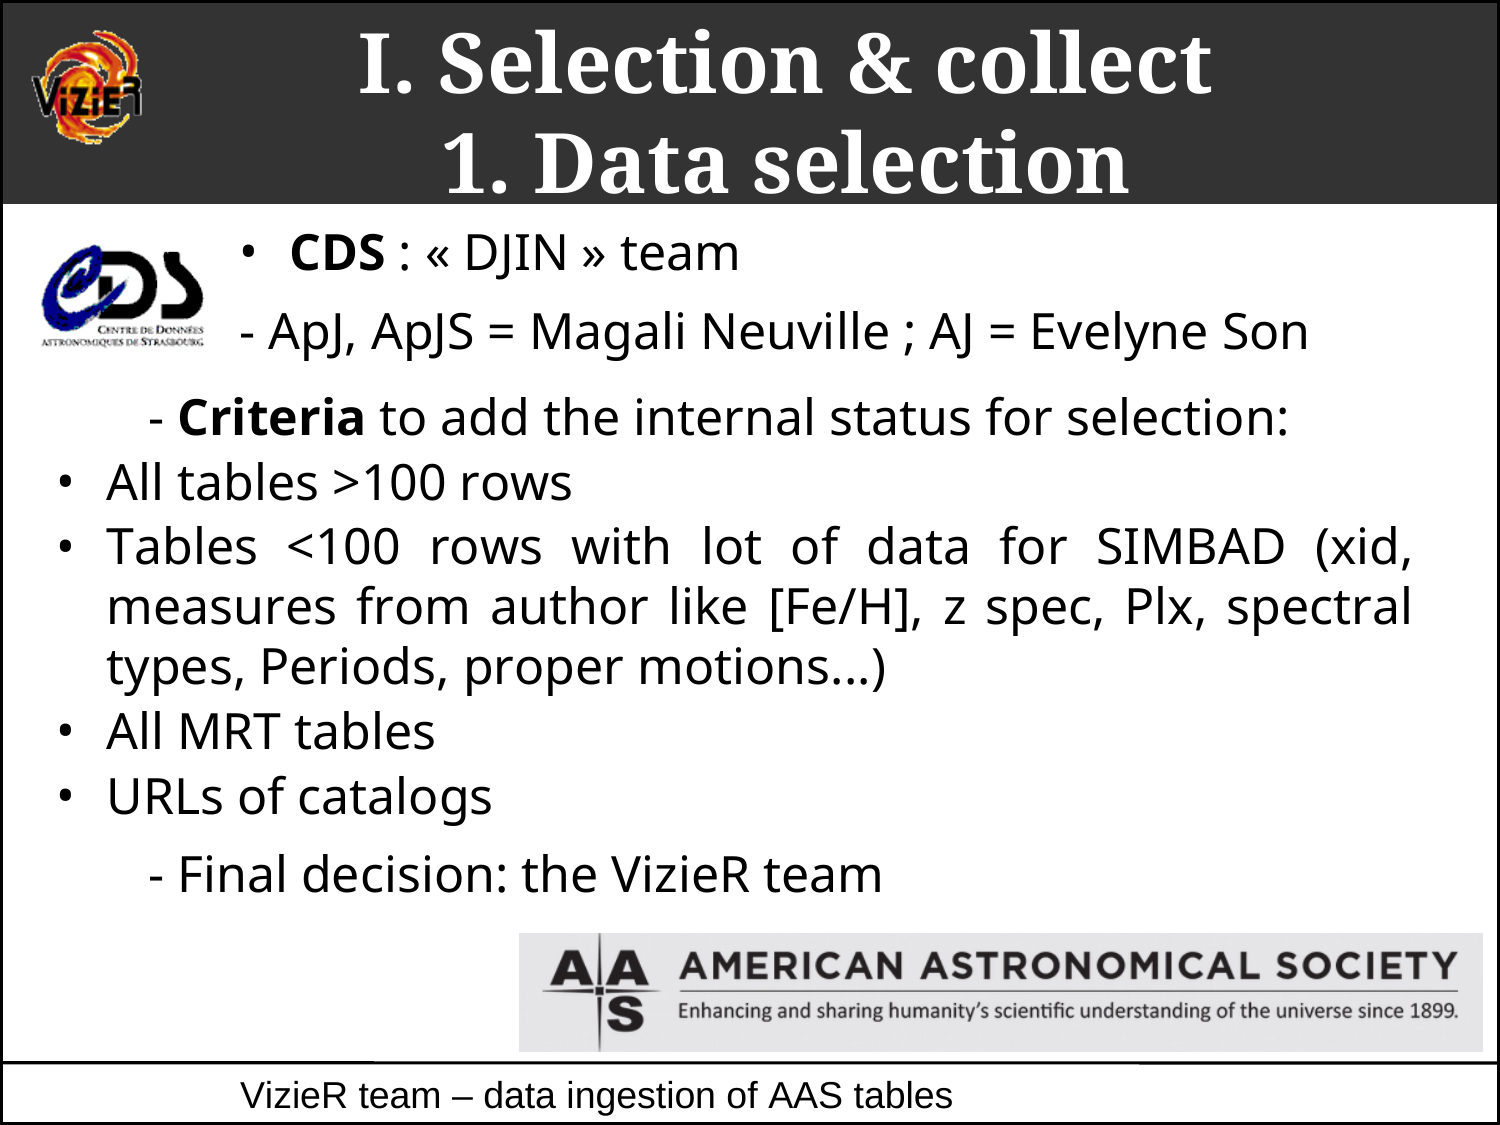

# I. Selection & collect 1. Data selection
CDS : « DJIN » team
- ApJ, ApJS = Magali Neuville ; AJ = Evelyne Son
- Criteria to add the internal status for selection:
All tables >100 rows
Tables <100 rows with lot of data for SIMBAD (xid, measures from author like [Fe/H], z spec, Plx, spectral types, Periods, proper motions...)‏
All MRT tables
URLs of catalogs
- Final decision: the VizieR team